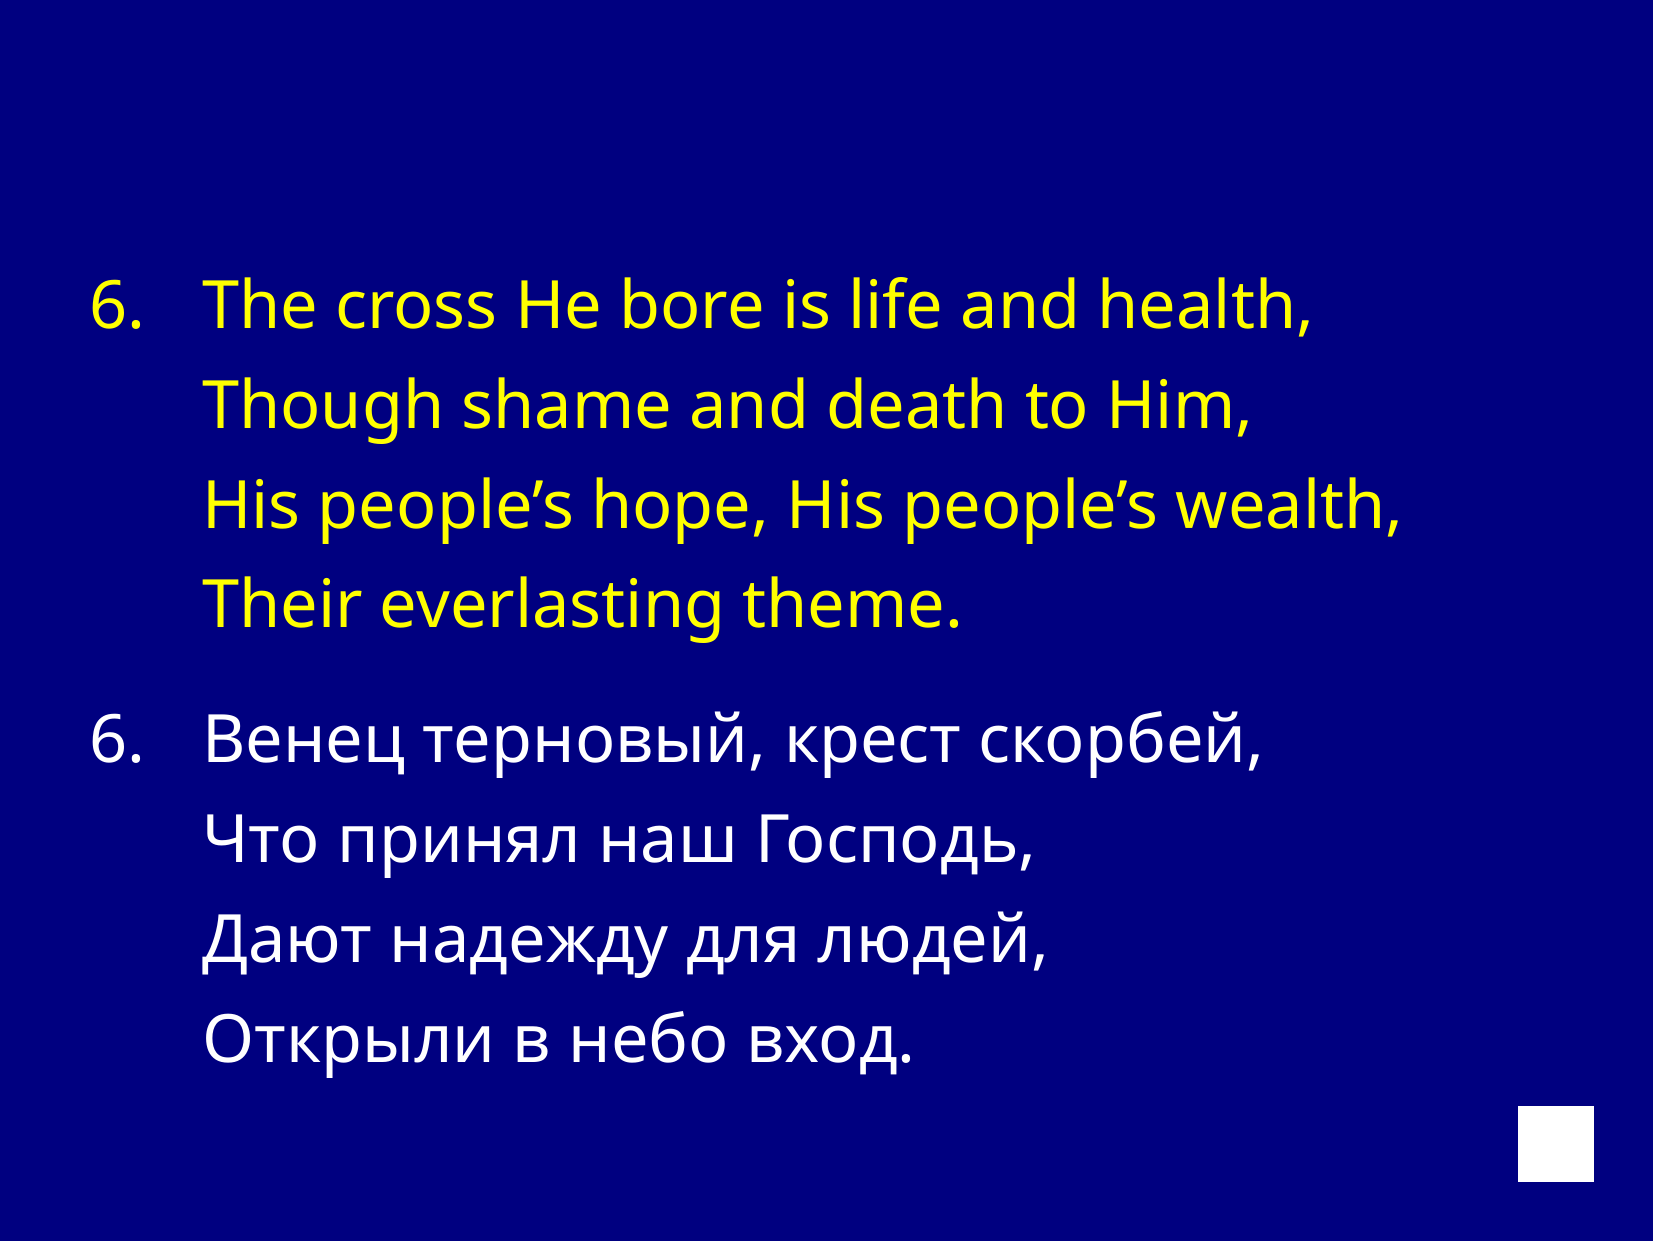

6.	The cross He bore is life and health,
	Though shame and death to Him,
	His people’s hope, His people’s wealth,
	Their everlasting theme.
6.	Венец терновый, крест скорбей,
	Что принял наш Господь,
	Дают надежду для людей,
	Открыли в небо вход.